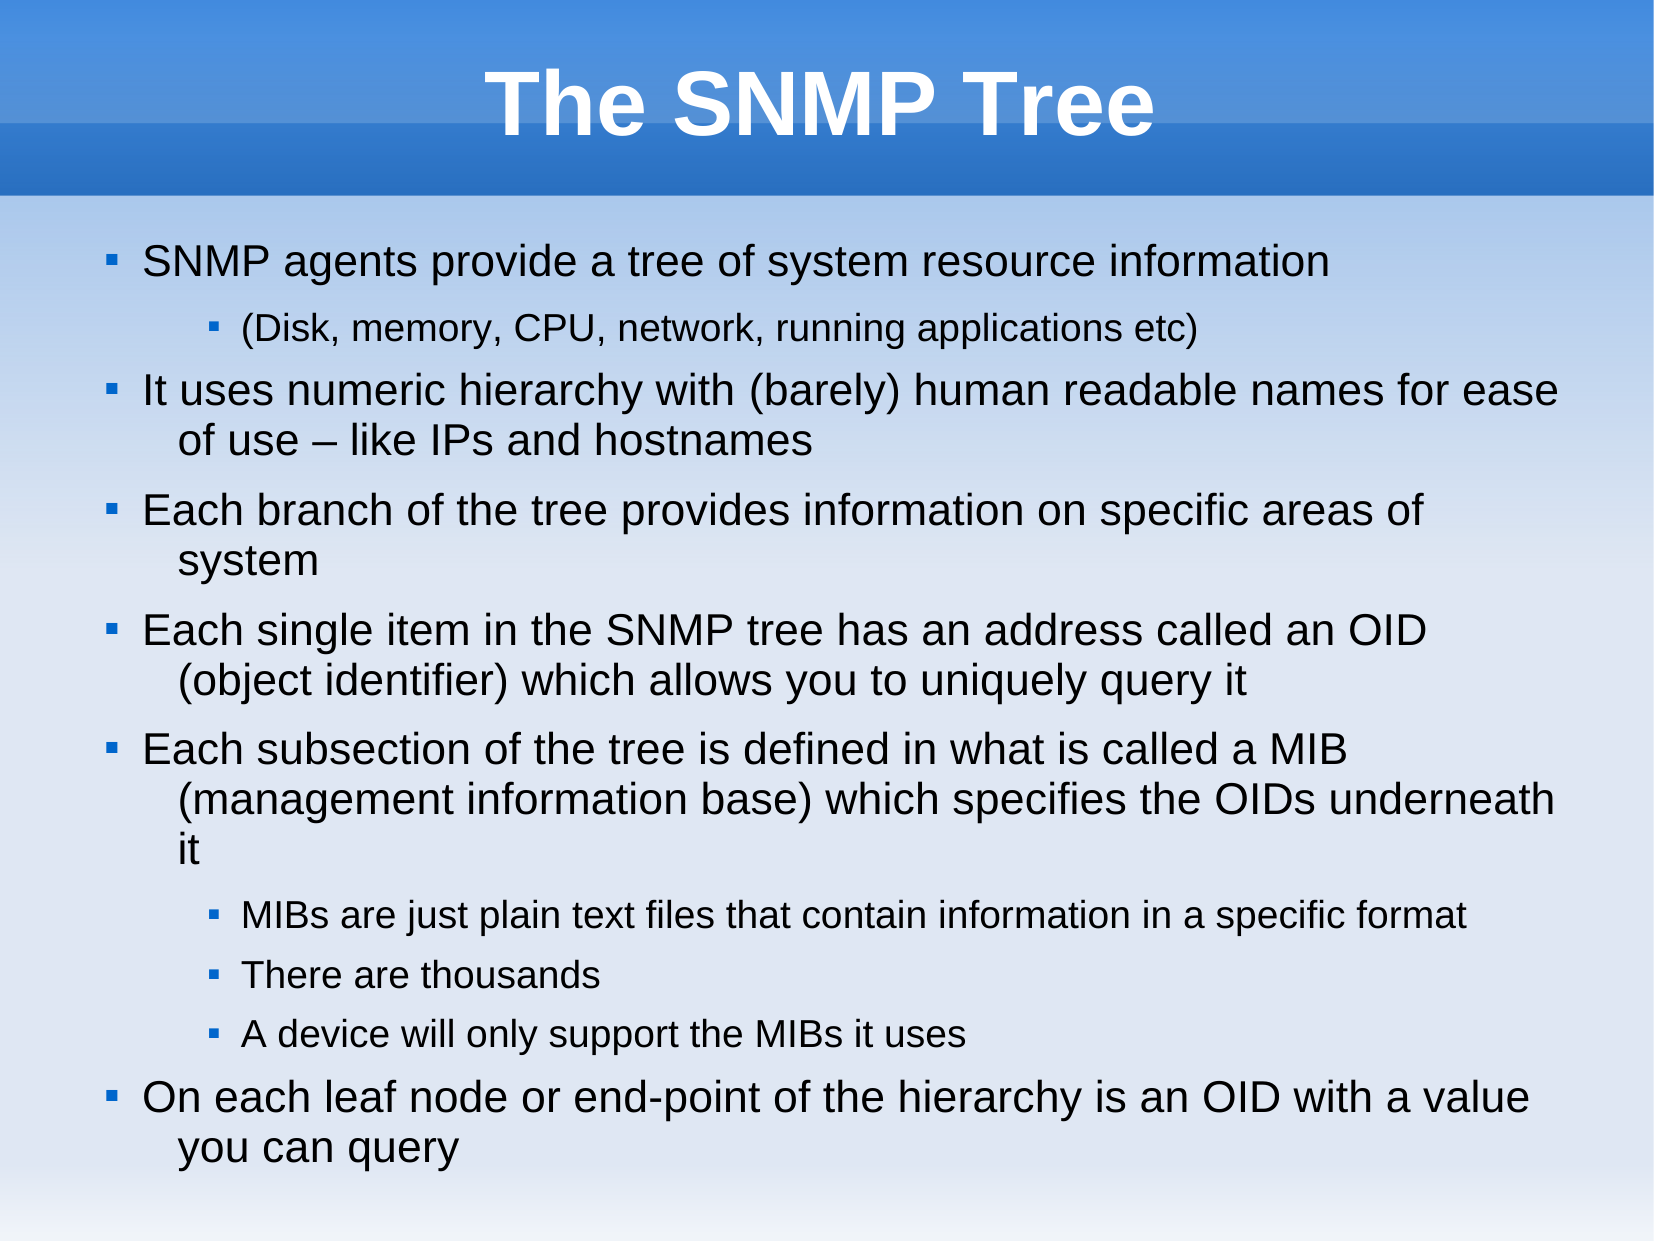

# The SNMP Tree
SNMP agents provide a tree of system resource information
(Disk, memory, CPU, network, running applications etc)
It uses numeric hierarchy with (barely) human readable names for ease of use – like IPs and hostnames
Each branch of the tree provides information on specific areas of system
Each single item in the SNMP tree has an address called an OID (object identifier) which allows you to uniquely query it
Each subsection of the tree is defined in what is called a MIB (management information base) which specifies the OIDs underneath it
MIBs are just plain text files that contain information in a specific format
There are thousands
A device will only support the MIBs it uses
On each leaf node or end-point of the hierarchy is an OID with a value you can query